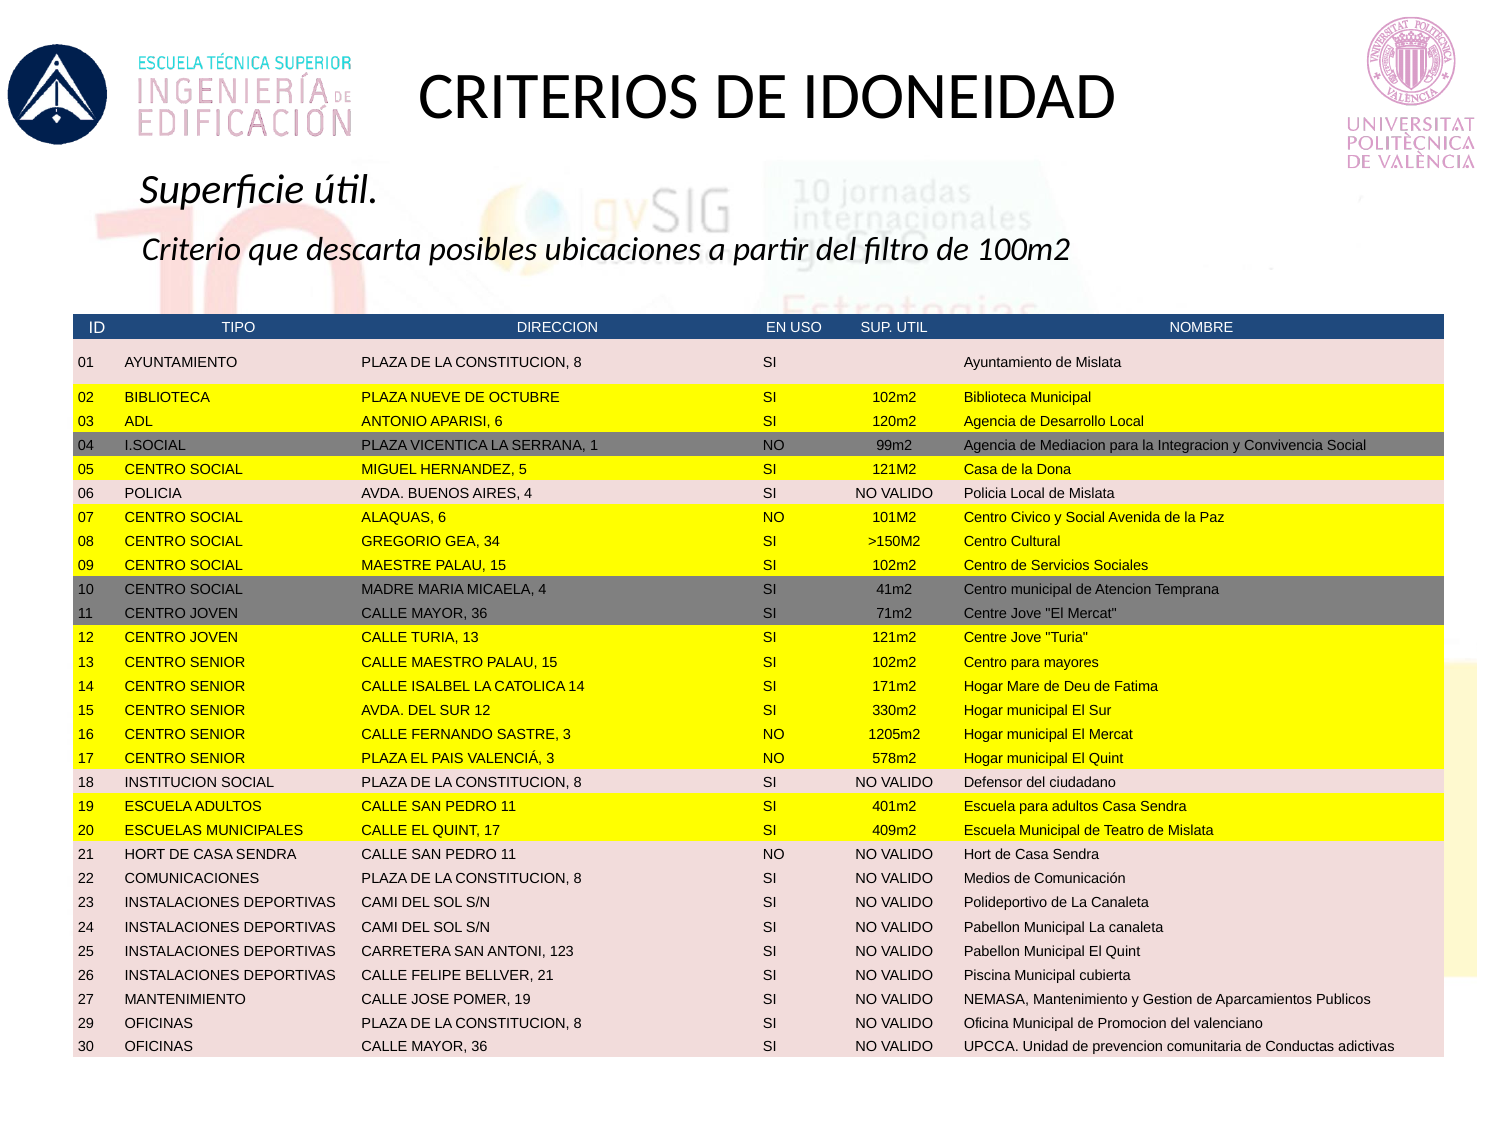

CRITERIOS DE IDONEIDAD
#
	Superficie útil.
Criterio que descarta posibles ubicaciones a partir del filtro de 100m2
| ID | TIPO | DIRECCION | EN USO | SUP. UTIL | NOMBRE |
| --- | --- | --- | --- | --- | --- |
| 01 | AYUNTAMIENTO | PLAZA DE LA CONSTITUCION, 8 | SI | | Ayuntamiento de Mislata |
| 02 | BIBLIOTECA | PLAZA NUEVE DE OCTUBRE | SI | 102m2 | Biblioteca Municipal |
| 03 | ADL | ANTONIO APARISI, 6 | SI | 120m2 | Agencia de Desarrollo Local |
| 04 | I.SOCIAL | PLAZA VICENTICA LA SERRANA, 1 | NO | 99m2 | Agencia de Mediacion para la Integracion y Convivencia Social |
| 05 | CENTRO SOCIAL | MIGUEL HERNANDEZ, 5 | SI | 121M2 | Casa de la Dona |
| 06 | POLICIA | AVDA. BUENOS AIRES, 4 | SI | NO VALIDO | Policia Local de Mislata |
| 07 | CENTRO SOCIAL | ALAQUAS, 6 | NO | 101M2 | Centro Civico y Social Avenida de la Paz |
| 08 | CENTRO SOCIAL | GREGORIO GEA, 34 | SI | >150M2 | Centro Cultural |
| 09 | CENTRO SOCIAL | MAESTRE PALAU, 15 | SI | 102m2 | Centro de Servicios Sociales |
| 10 | CENTRO SOCIAL | MADRE MARIA MICAELA, 4 | SI | 41m2 | Centro municipal de Atencion Temprana |
| 11 | CENTRO JOVEN | CALLE MAYOR, 36 | SI | 71m2 | Centre Jove "El Mercat" |
| 12 | CENTRO JOVEN | CALLE TURIA, 13 | SI | 121m2 | Centre Jove "Turia" |
| 13 | CENTRO SENIOR | CALLE MAESTRO PALAU, 15 | SI | 102m2 | Centro para mayores |
| 14 | CENTRO SENIOR | CALLE ISALBEL LA CATOLICA 14 | SI | 171m2 | Hogar Mare de Deu de Fatima |
| 15 | CENTRO SENIOR | AVDA. DEL SUR 12 | SI | 330m2 | Hogar municipal El Sur |
| 16 | CENTRO SENIOR | CALLE FERNANDO SASTRE, 3 | NO | 1205m2 | Hogar municipal El Mercat |
| 17 | CENTRO SENIOR | PLAZA EL PAIS VALENCIÁ, 3 | NO | 578m2 | Hogar municipal El Quint |
| 18 | INSTITUCION SOCIAL | PLAZA DE LA CONSTITUCION, 8 | SI | NO VALIDO | Defensor del ciudadano |
| 19 | ESCUELA ADULTOS | CALLE SAN PEDRO 11 | SI | 401m2 | Escuela para adultos Casa Sendra |
| 20 | ESCUELAS MUNICIPALES | CALLE EL QUINT, 17 | SI | 409m2 | Escuela Municipal de Teatro de Mislata |
| 21 | HORT DE CASA SENDRA | CALLE SAN PEDRO 11 | NO | NO VALIDO | Hort de Casa Sendra |
| 22 | COMUNICACIONES | PLAZA DE LA CONSTITUCION, 8 | SI | NO VALIDO | Medios de Comunicación |
| 23 | INSTALACIONES DEPORTIVAS | CAMI DEL SOL S/N | SI | NO VALIDO | Polideportivo de La Canaleta |
| 24 | INSTALACIONES DEPORTIVAS | CAMI DEL SOL S/N | SI | NO VALIDO | Pabellon Municipal La canaleta |
| 25 | INSTALACIONES DEPORTIVAS | CARRETERA SAN ANTONI, 123 | SI | NO VALIDO | Pabellon Municipal El Quint |
| 26 | INSTALACIONES DEPORTIVAS | CALLE FELIPE BELLVER, 21 | SI | NO VALIDO | Piscina Municipal cubierta |
| 27 | MANTENIMIENTO | CALLE JOSE POMER, 19 | SI | NO VALIDO | NEMASA, Mantenimiento y Gestion de Aparcamientos Publicos |
| 29 | OFICINAS | PLAZA DE LA CONSTITUCION, 8 | SI | NO VALIDO | Oficina Municipal de Promocion del valenciano |
| 30 | OFICINAS | CALLE MAYOR, 36 | SI | NO VALIDO | UPCCA. Unidad de prevencion comunitaria de Conductas adictivas |